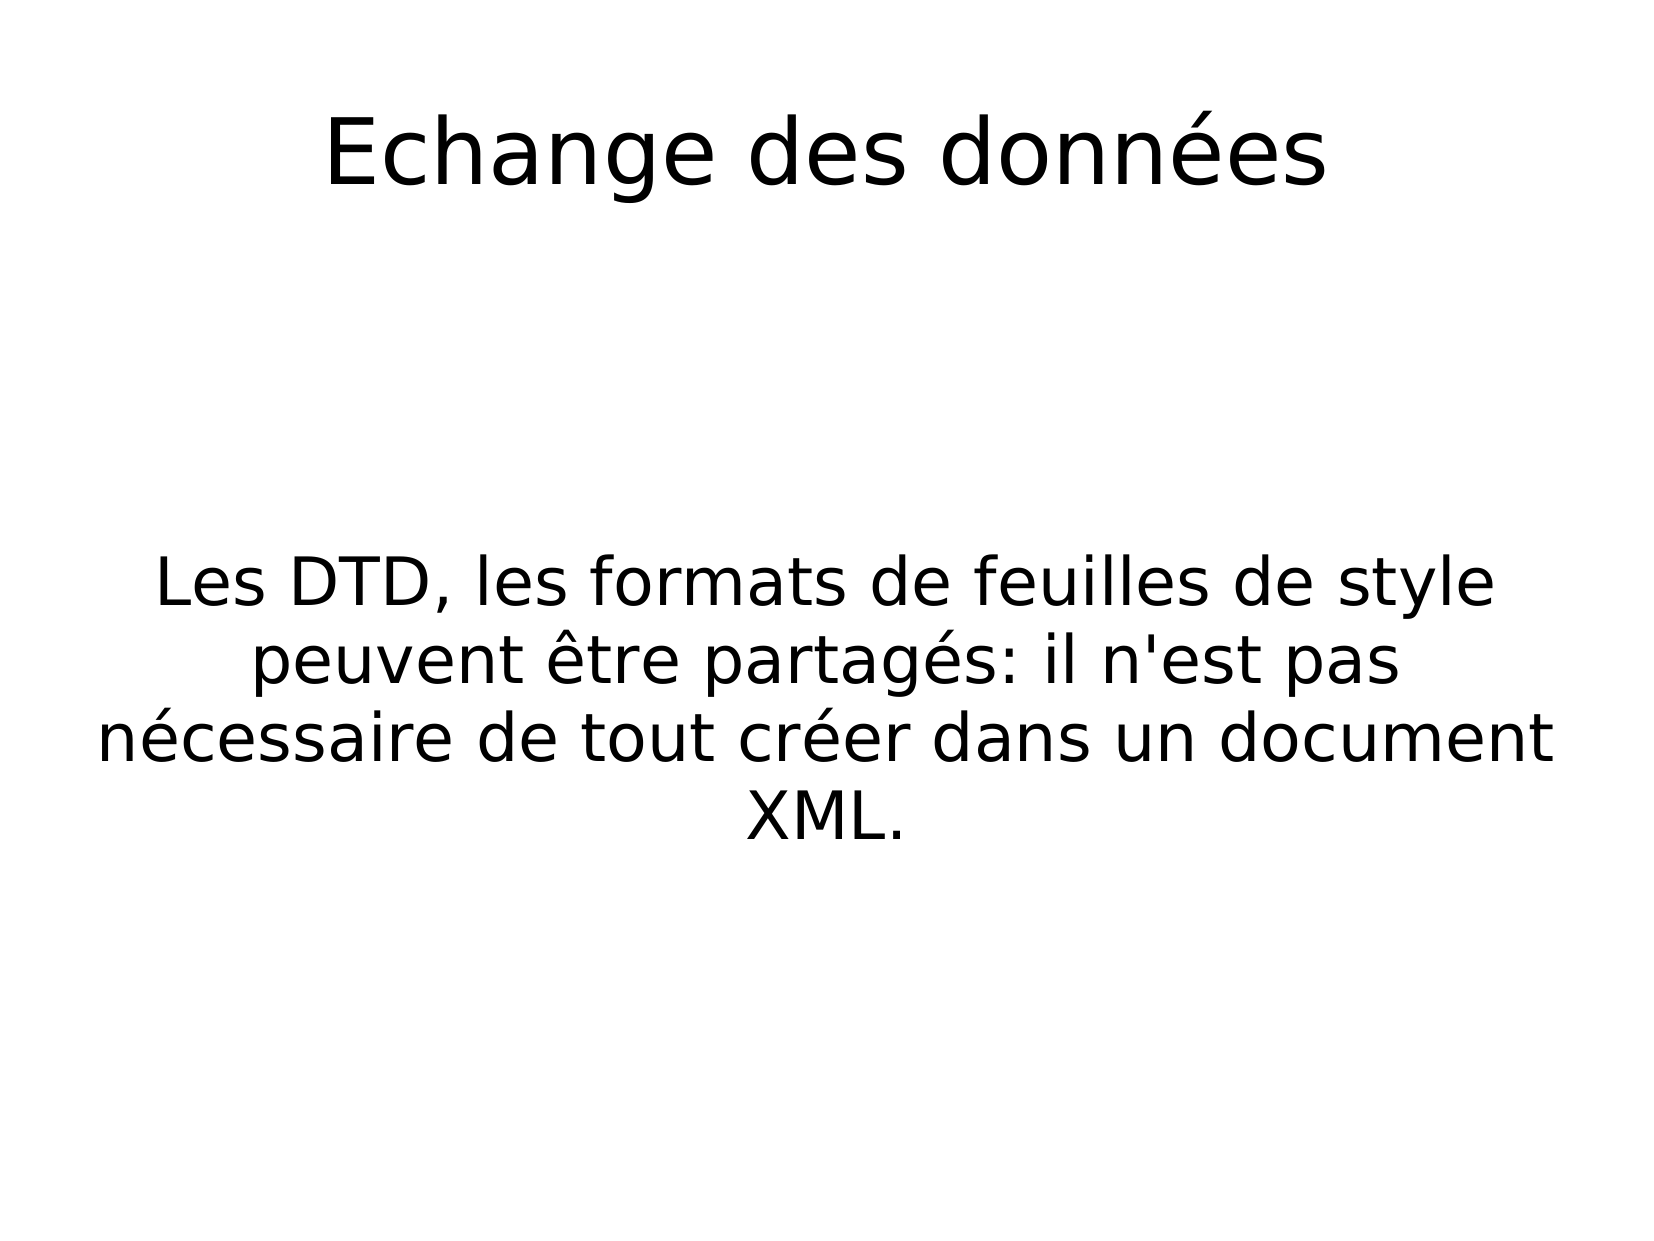

# Echange des données
Les DTD, les formats de feuilles de style peuvent être partagés: il n'est pas nécessaire de tout créer dans un document XML.